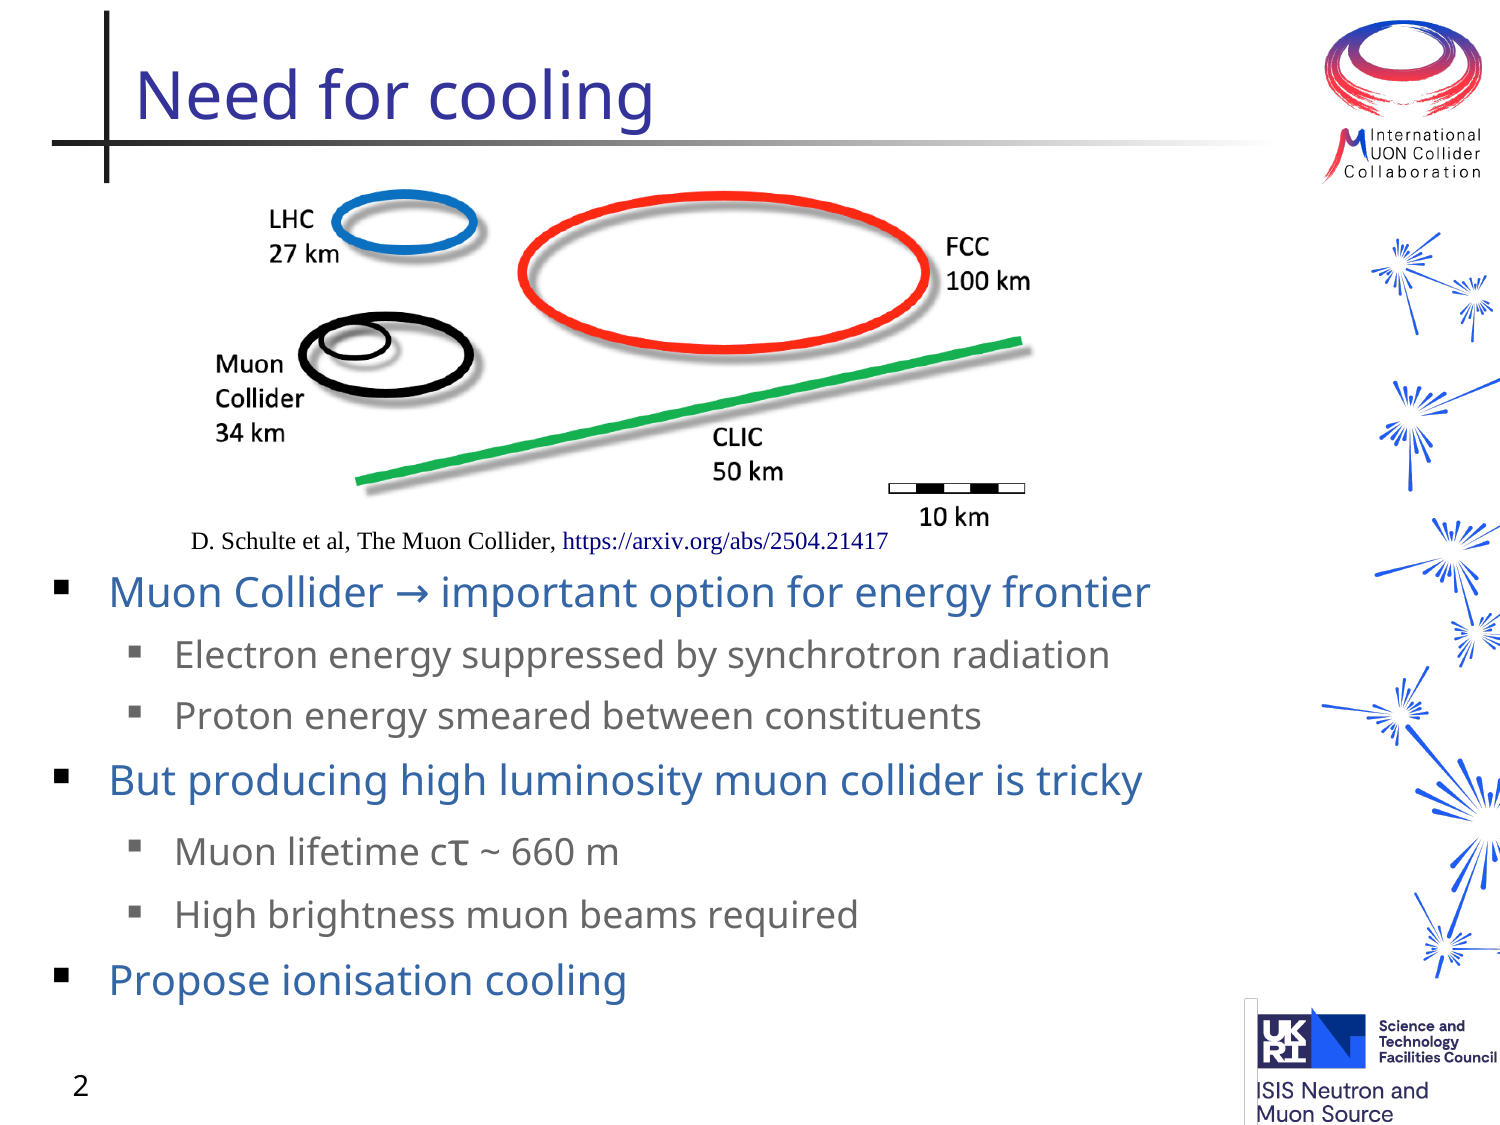

# Need for cooling
D. Schulte et al, The Muon Collider, https://arxiv.org/abs/2504.21417
Muon Collider → important option for energy frontier
Electron energy suppressed by synchrotron radiation
Proton energy smeared between constituents
But producing high luminosity muon collider is tricky
Muon lifetime cτ ~ 660 m
High brightness muon beams required
Propose ionisation cooling
2